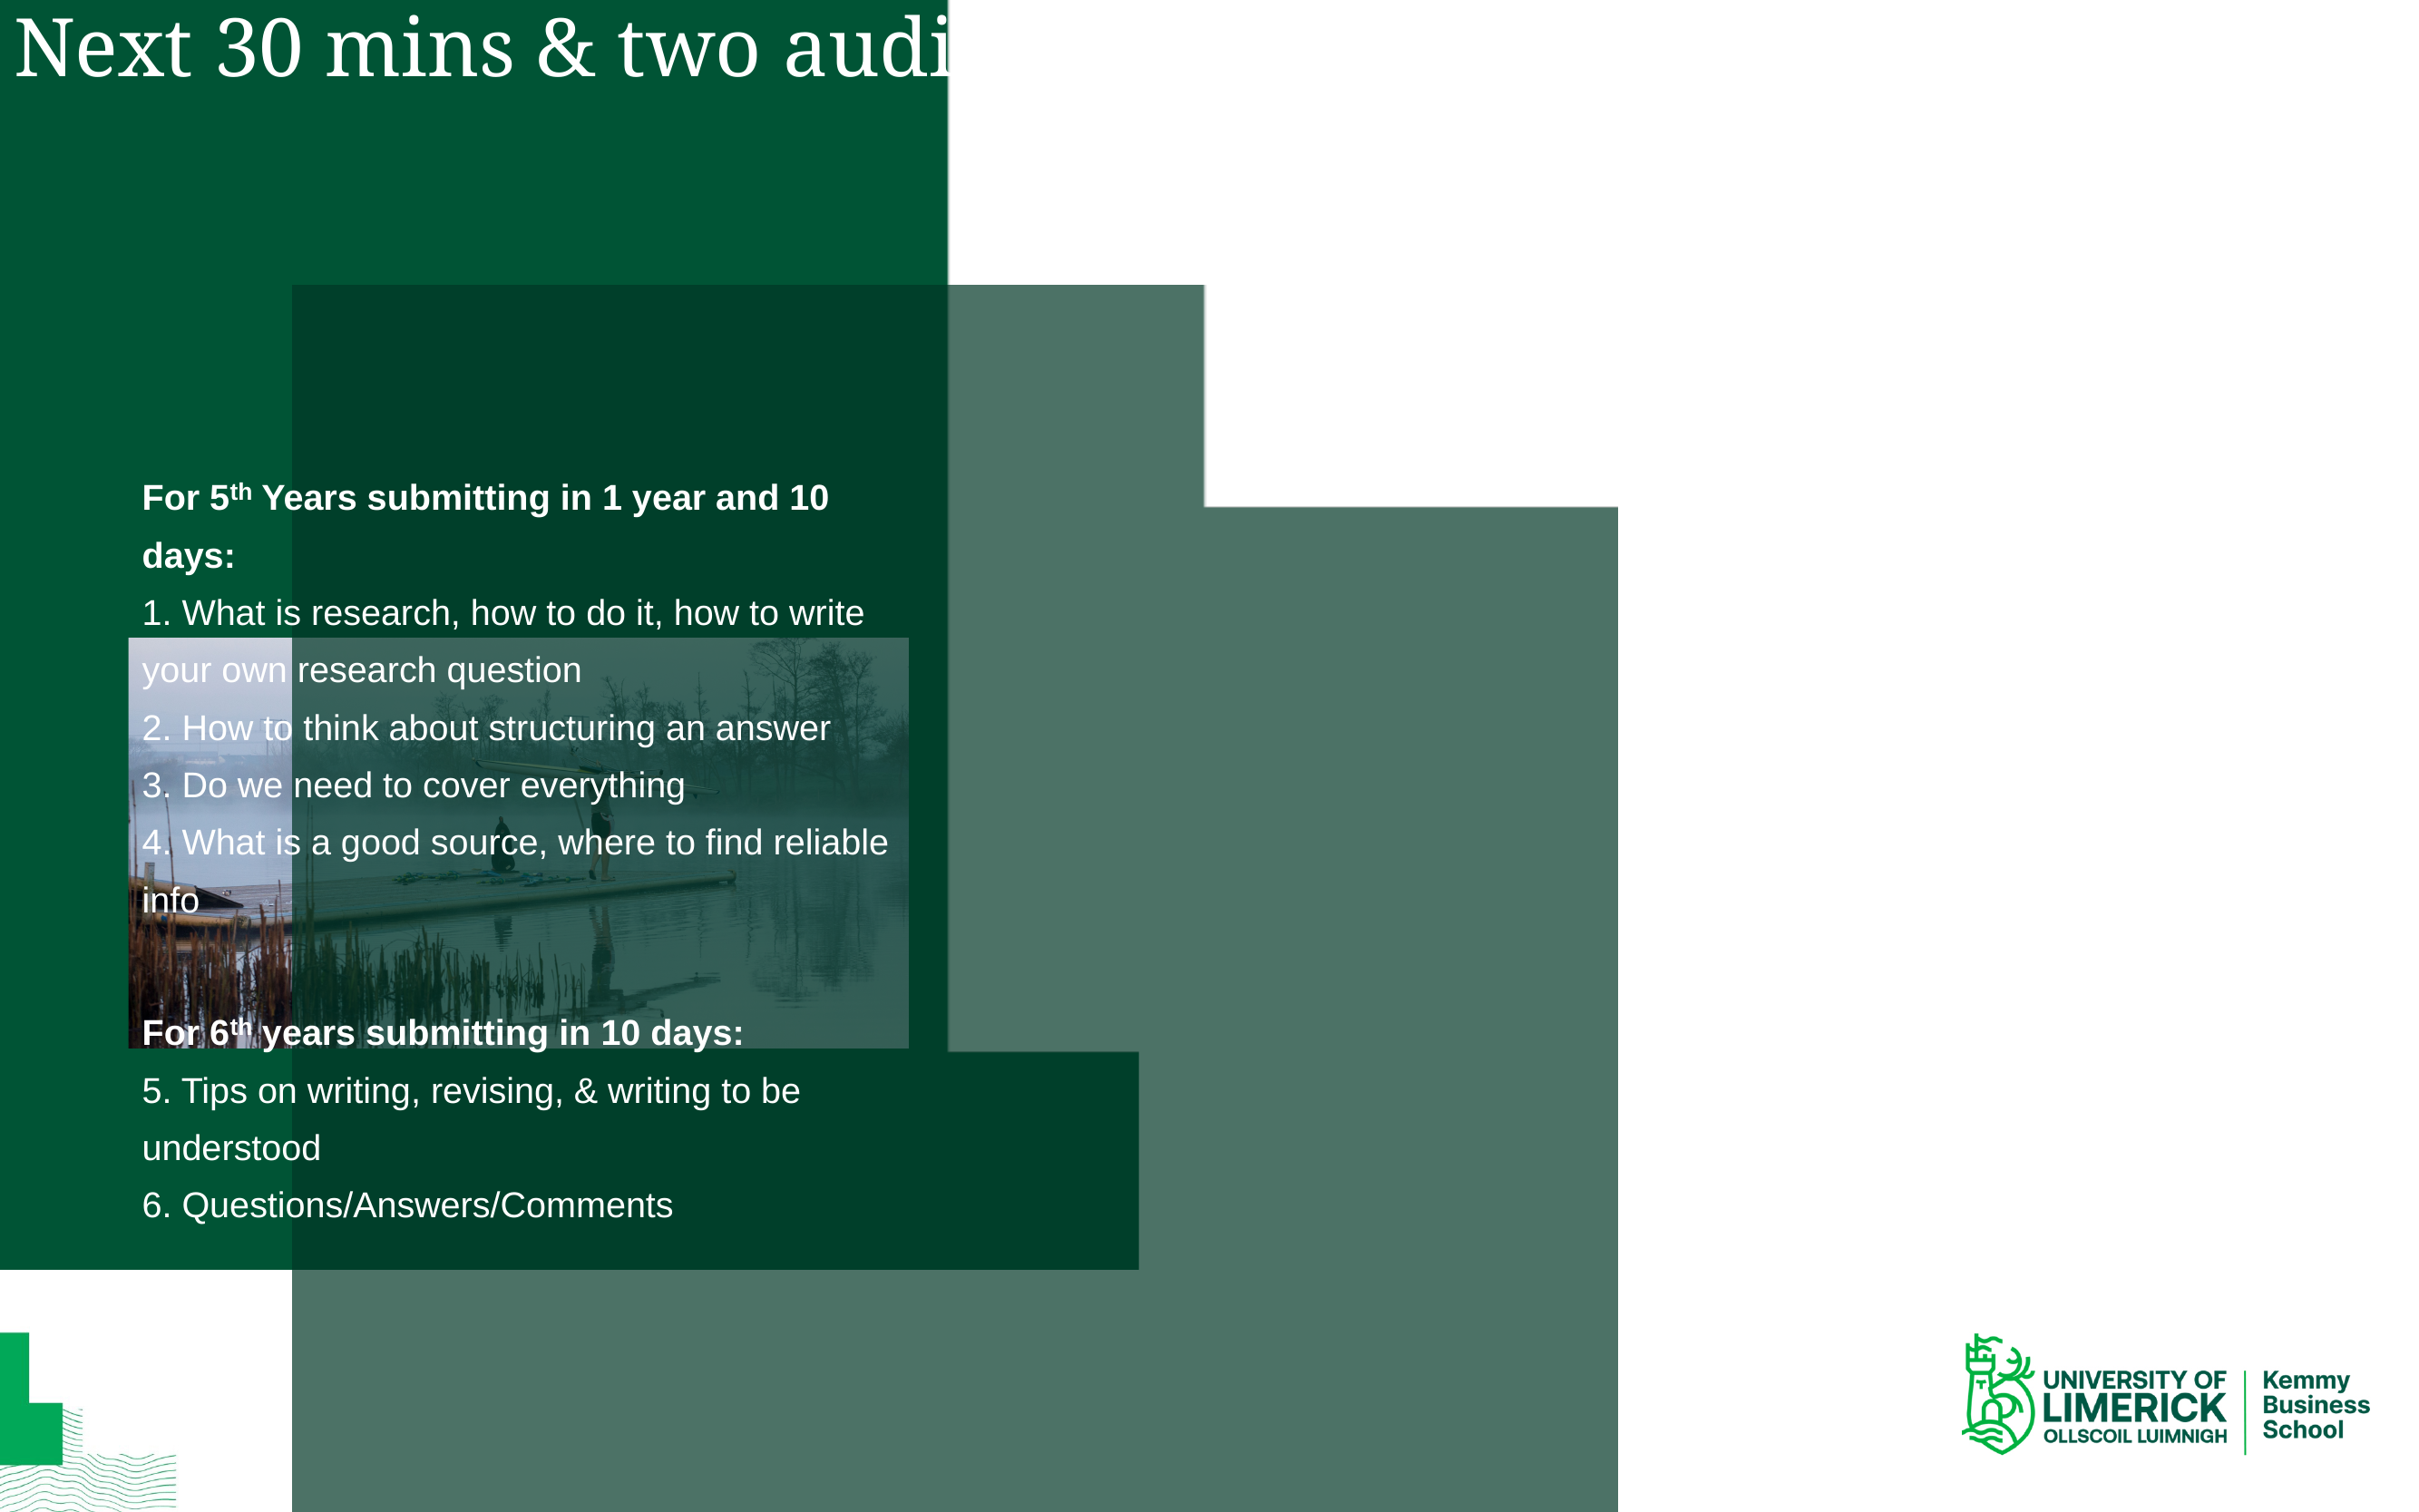

# Next 30 mins & two audiences
For 5th Years submitting in 1 year and 10 days:
1. What is research, how to do it, how to write your own research question
2. How to think about structuring an answer
3. Do we need to cover everything
4. What is a good source, where to find reliable info
For 6th years submitting in 10 days:
5. Tips on writing, revising, & writing to be understood
6. Questions/Answers/Comments